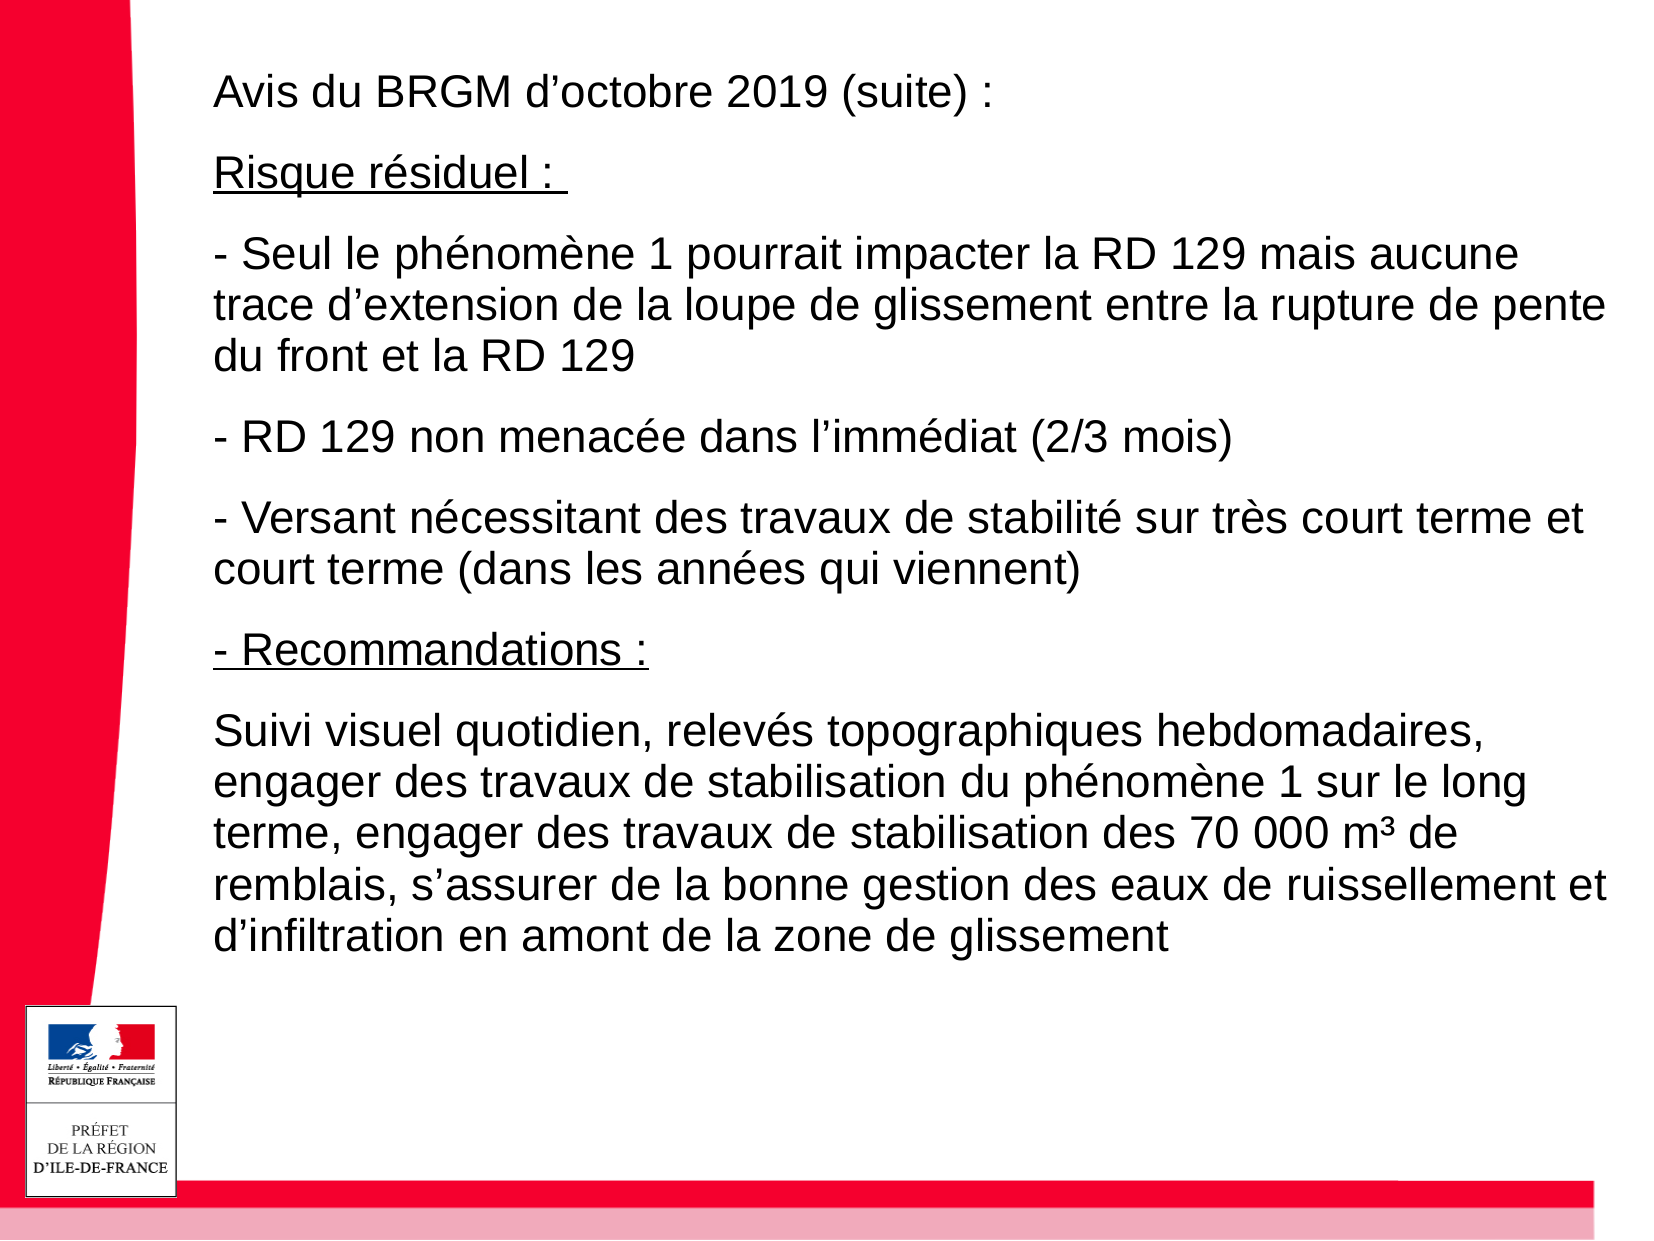

# Avis du BRGM d’octobre 2019 (suite) :
Risque résiduel :
- Seul le phénomène 1 pourrait impacter la RD 129 mais aucune trace d’extension de la loupe de glissement entre la rupture de pente du front et la RD 129
- RD 129 non menacée dans l’immédiat (2/3 mois)
- Versant nécessitant des travaux de stabilité sur très court terme et court terme (dans les années qui viennent)
- Recommandations :
Suivi visuel quotidien, relevés topographiques hebdomadaires, engager des travaux de stabilisation du phénomène 1 sur le long terme, engager des travaux de stabilisation des 70 000 m³ de remblais, s’assurer de la bonne gestion des eaux de ruissellement et d’infiltration en amont de la zone de glissement